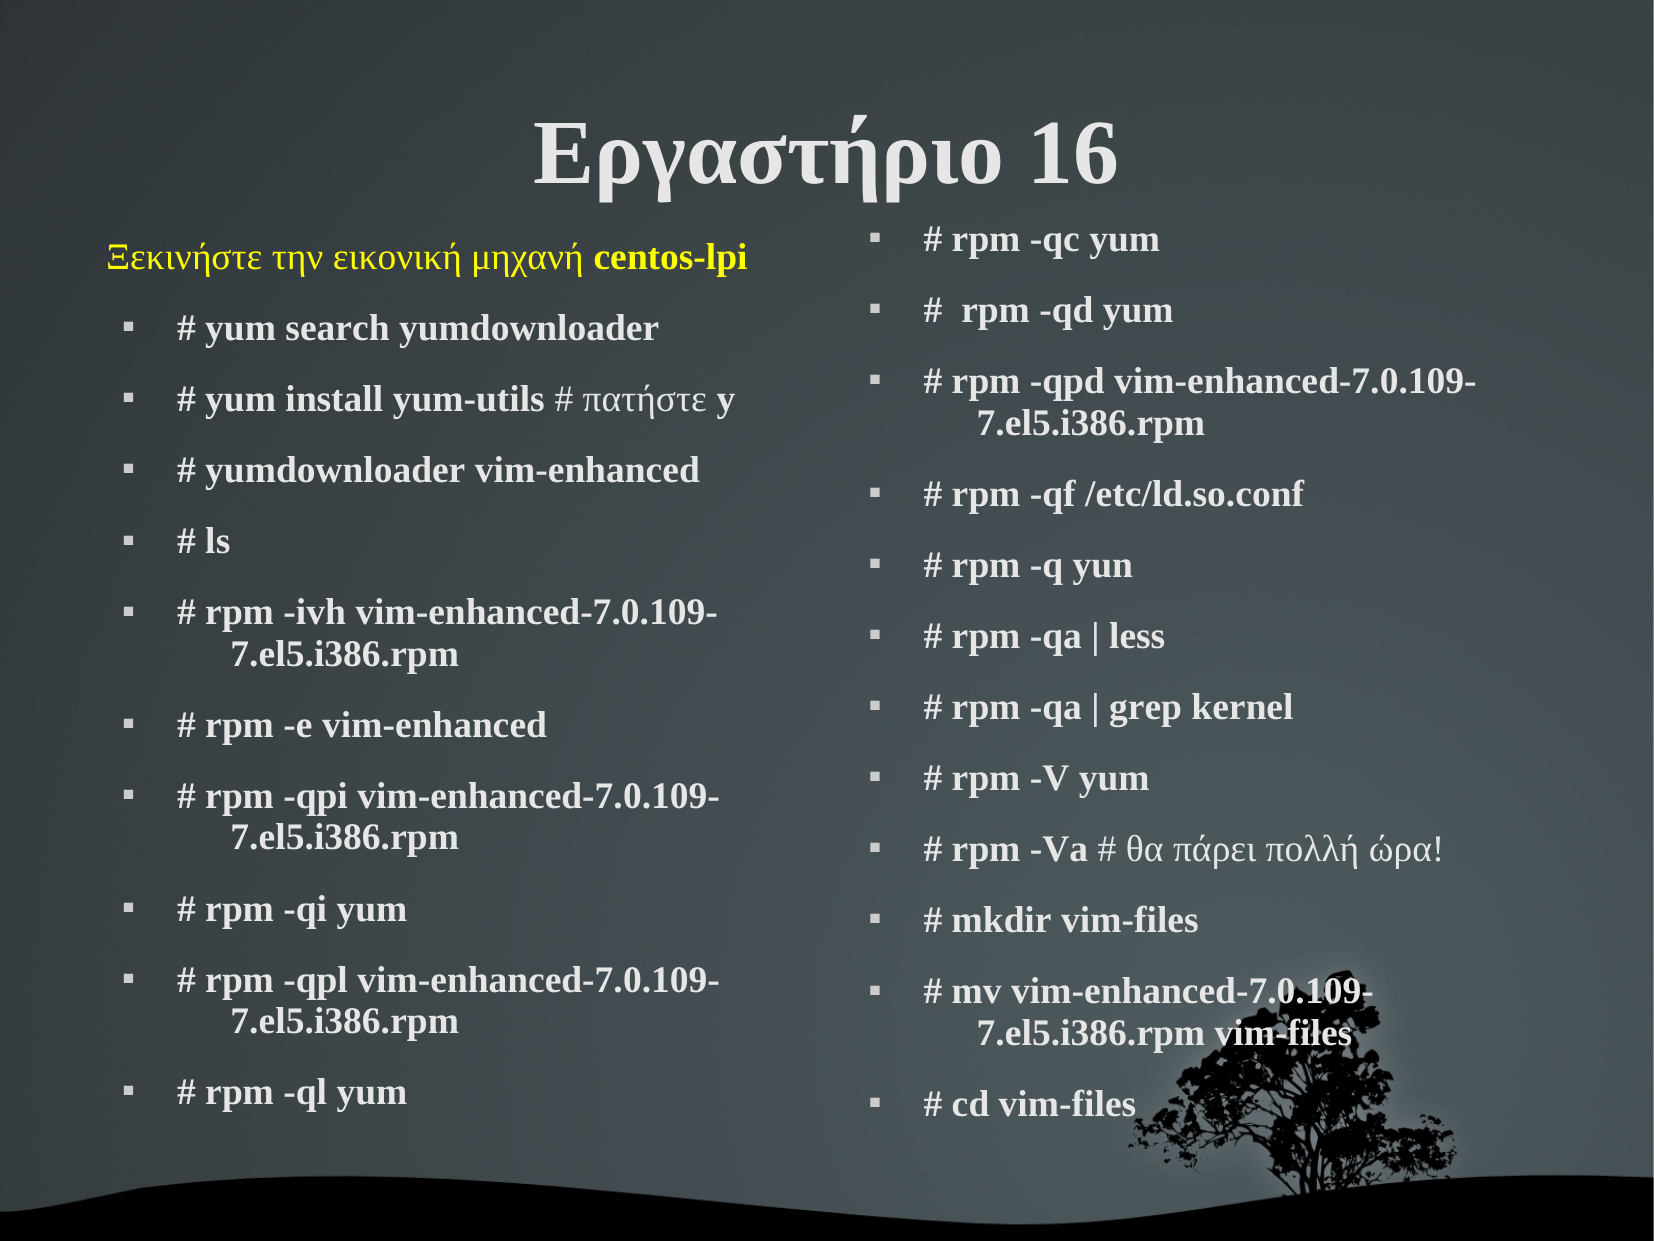

Εργαστήριο 16
# rpm -qc yum
# rpm -qd yum
# rpm -qpd vim-enhanced-7.0.109-7.el5.i386.rpm
# rpm -qf /etc/ld.so.conf
# rpm -q yun
# rpm -qa | less
# rpm -qa | grep kernel
# rpm -V yum
# rpm -Va # θα πάρει πολλή ώρα!
# mkdir vim-files
# mv vim-enhanced-7.0.109-7.el5.i386.rpm vim-files
# cd vim-files
# Ξεκινήστε την εικονική μηχανή centos-lpi
# yum search yumdownloader
# yum install yum-utils # πατήστε y
# yumdownloader vim-enhanced
# ls
# rpm -ivh vim-enhanced-7.0.109-7.el5.i386.rpm
# rpm -e vim-enhanced
# rpm -qpi vim-enhanced-7.0.109-7.el5.i386.rpm
# rpm -qi yum
# rpm -qpl vim-enhanced-7.0.109-7.el5.i386.rpm
# rpm -ql yum